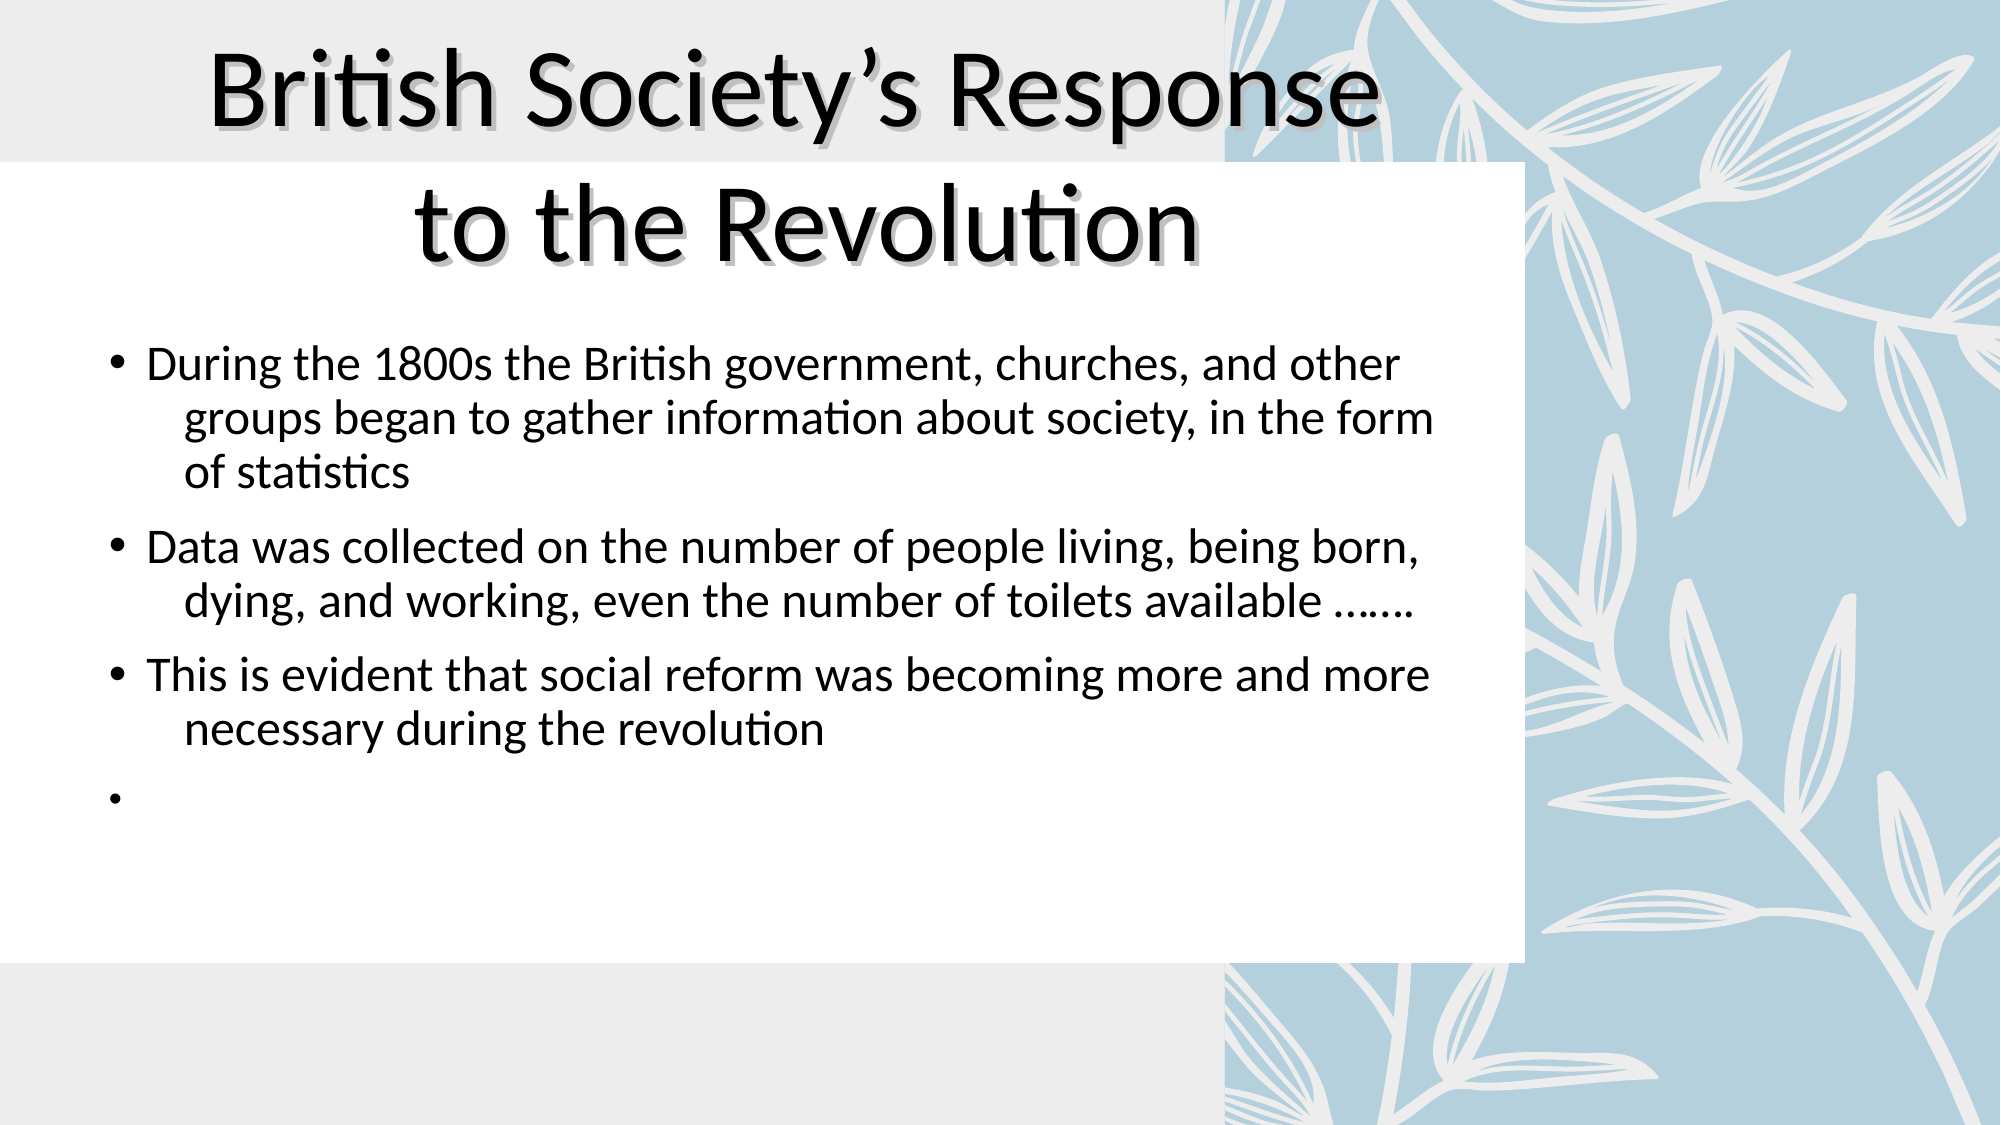

British Society’s Response
to the Revolution
# During the 1800s the British government, churches, and other groups began to gather information about society, in the form of statistics
Data was collected on the number of people living, being born, dying, and working, even the number of toilets available …….
This is evident that social reform was becoming more and more necessary during the revolution